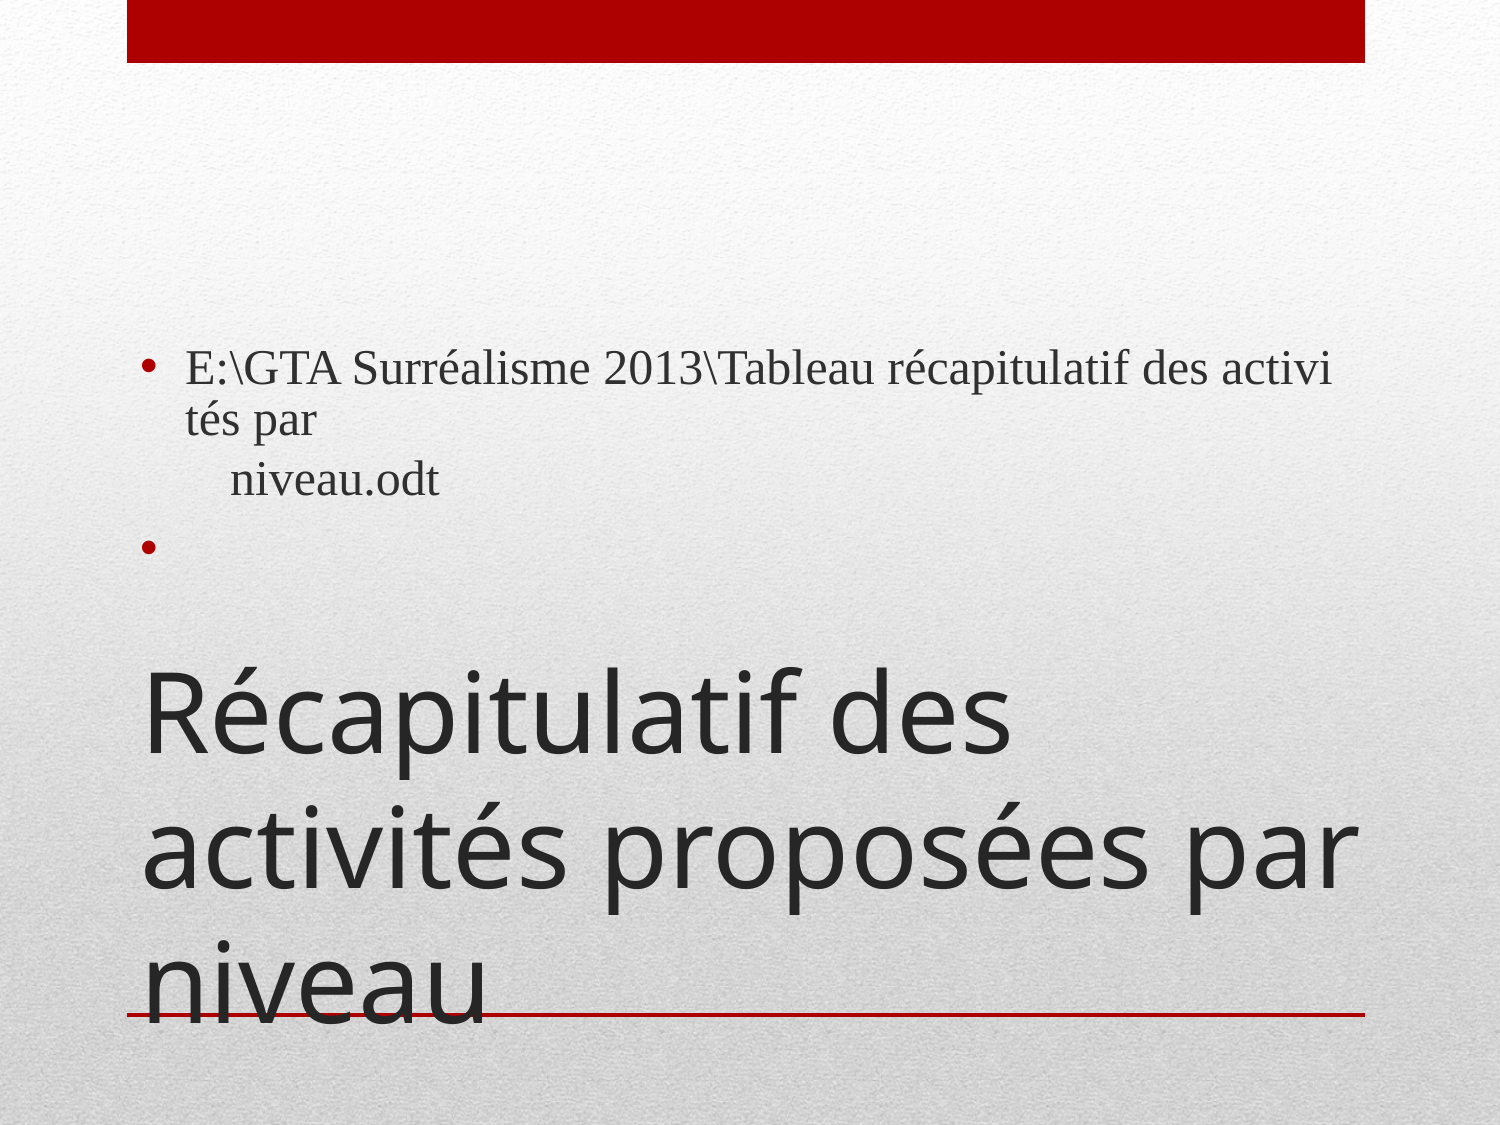

E:\GTA Surréalisme 2013\Tableau récapitulatif des activités parniveau.odt
# Récapitulatif des activités proposées par niveau